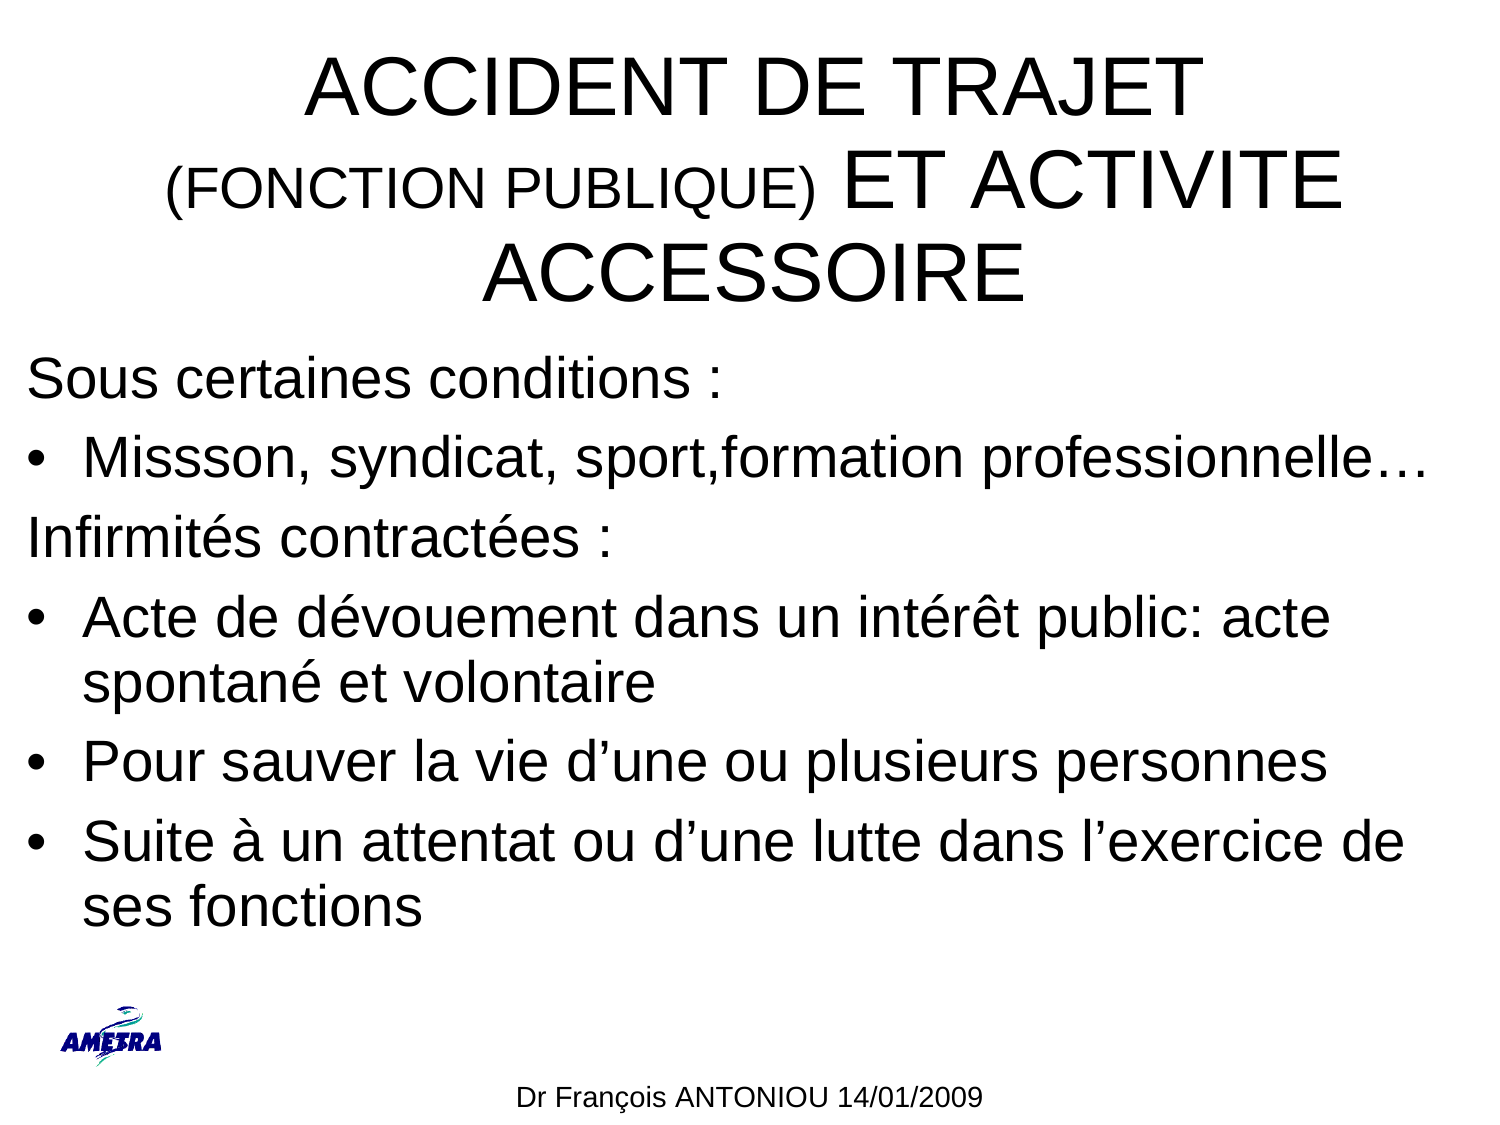

# ACCIDENT DE TRAJET (FONCTION PUBLIQUE) ET ACTIVITE ACCESSOIRE
Sous certaines conditions :
Missson, syndicat, sport,formation professionnelle…
Infirmités contractées :
Acte de dévouement dans un intérêt public: acte spontané et volontaire
Pour sauver la vie d’une ou plusieurs personnes
Suite à un attentat ou d’une lutte dans l’exercice de ses fonctions
Dr François ANTONIOU 14/01/2009